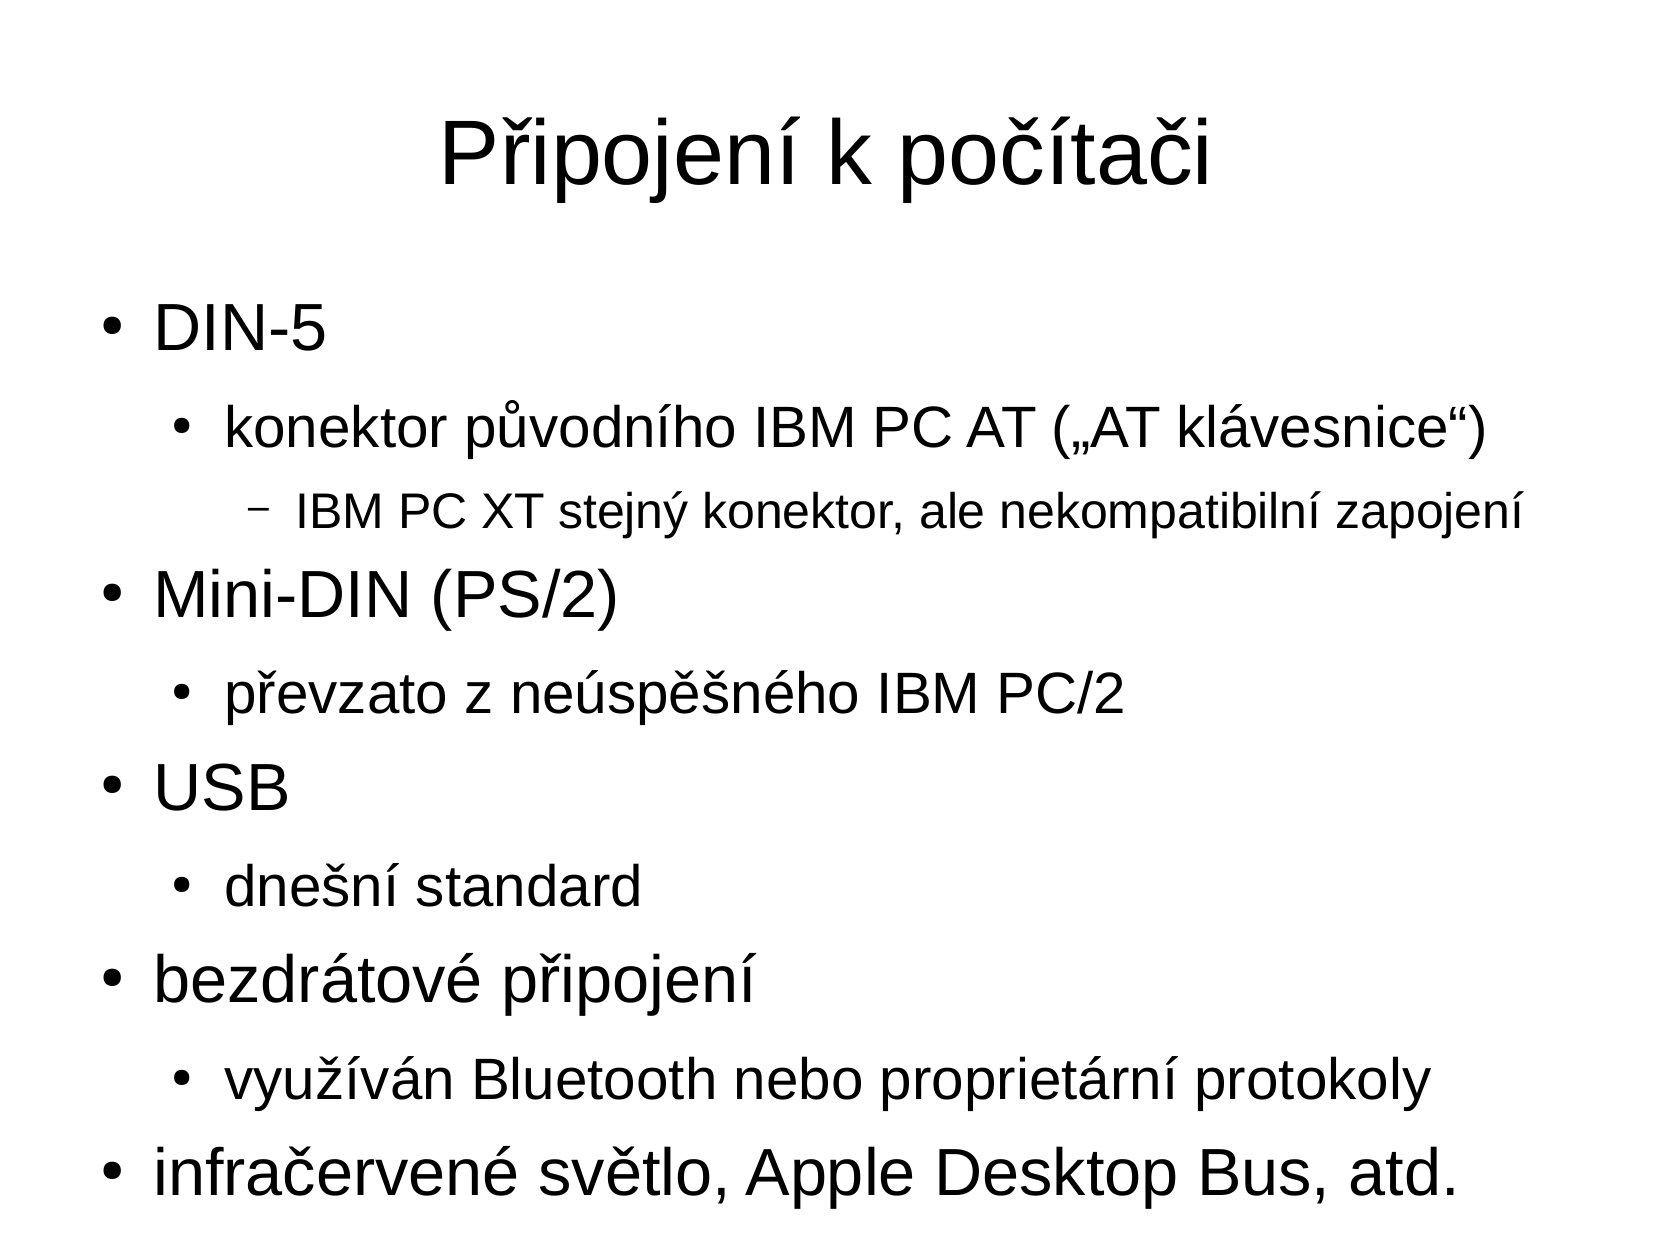

# Připojení k počítači
DIN-5
konektor původního IBM PC AT („AT klávesnice“)
IBM PC XT stejný konektor, ale nekompatibilní zapojení
Mini-DIN (PS/2)
převzato z neúspěšného IBM PC/2
USB
dnešní standard
bezdrátové připojení
využíván Bluetooth nebo proprietární protokoly
infračervené světlo, Apple Desktop Bus, atd.